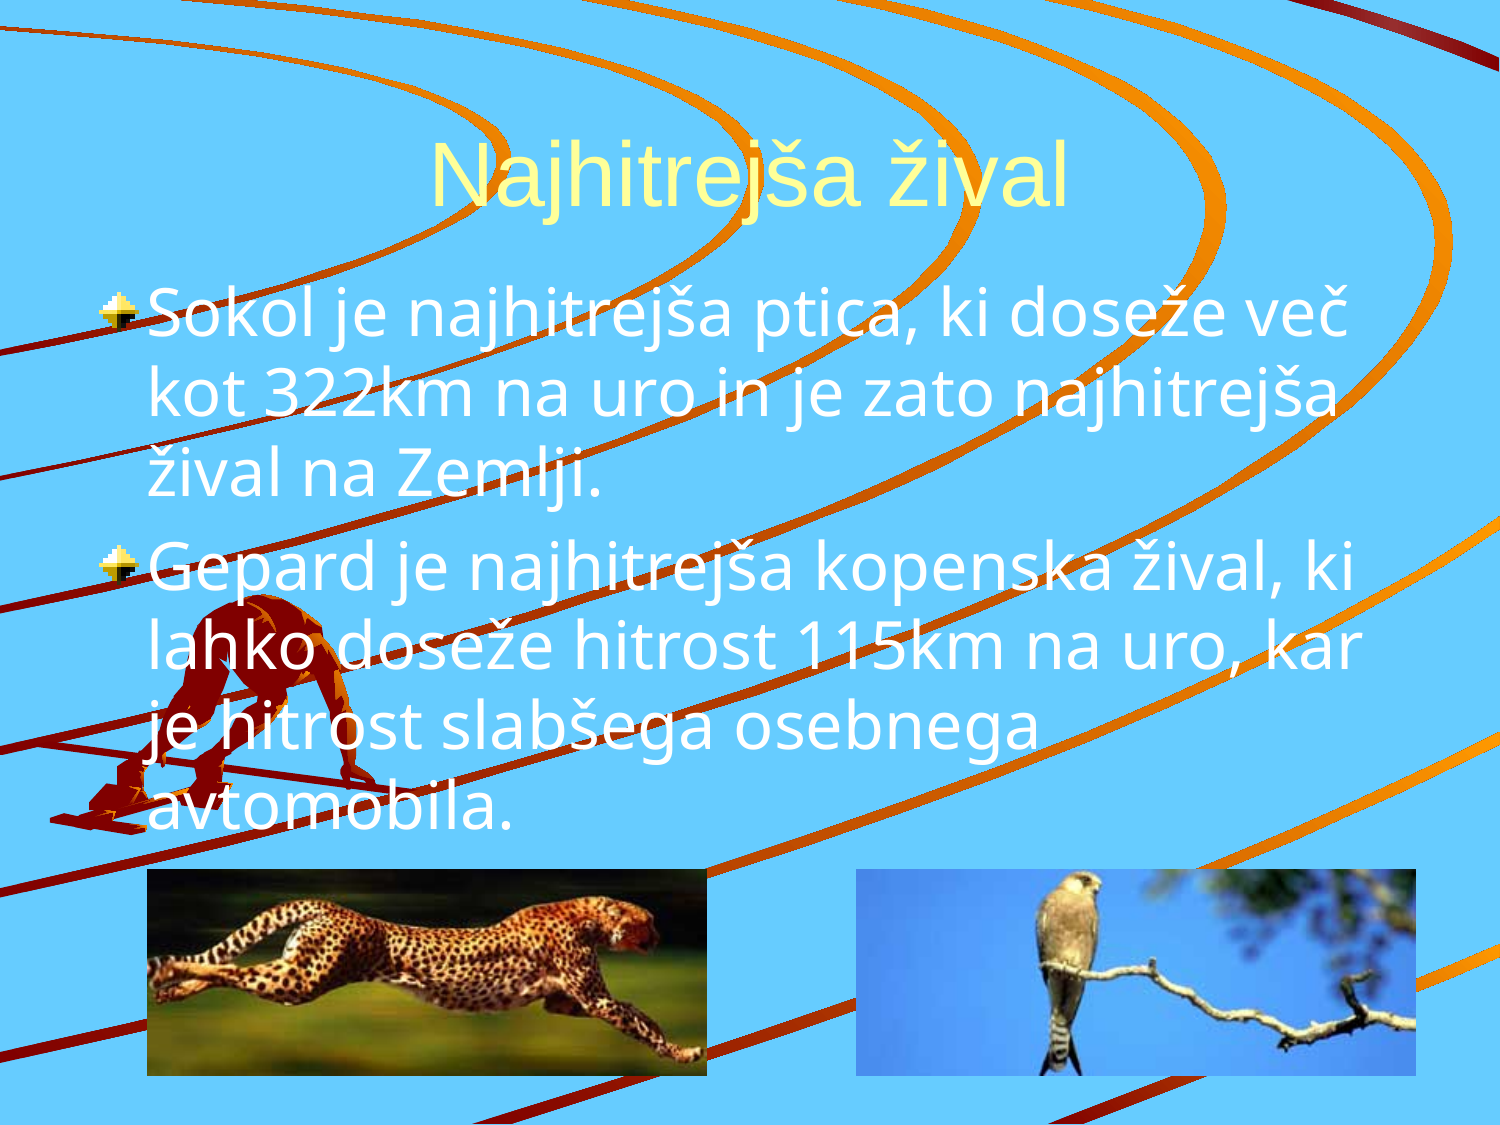

# Najhitrejša žival
Sokol je najhitrejša ptica, ki doseže več kot 322km na uro in je zato najhitrejša žival na Zemlji.
Gepard je najhitrejša kopenska žival, ki lahko doseže hitrost 115km na uro, kar je hitrost slabšega osebnega avtomobila.